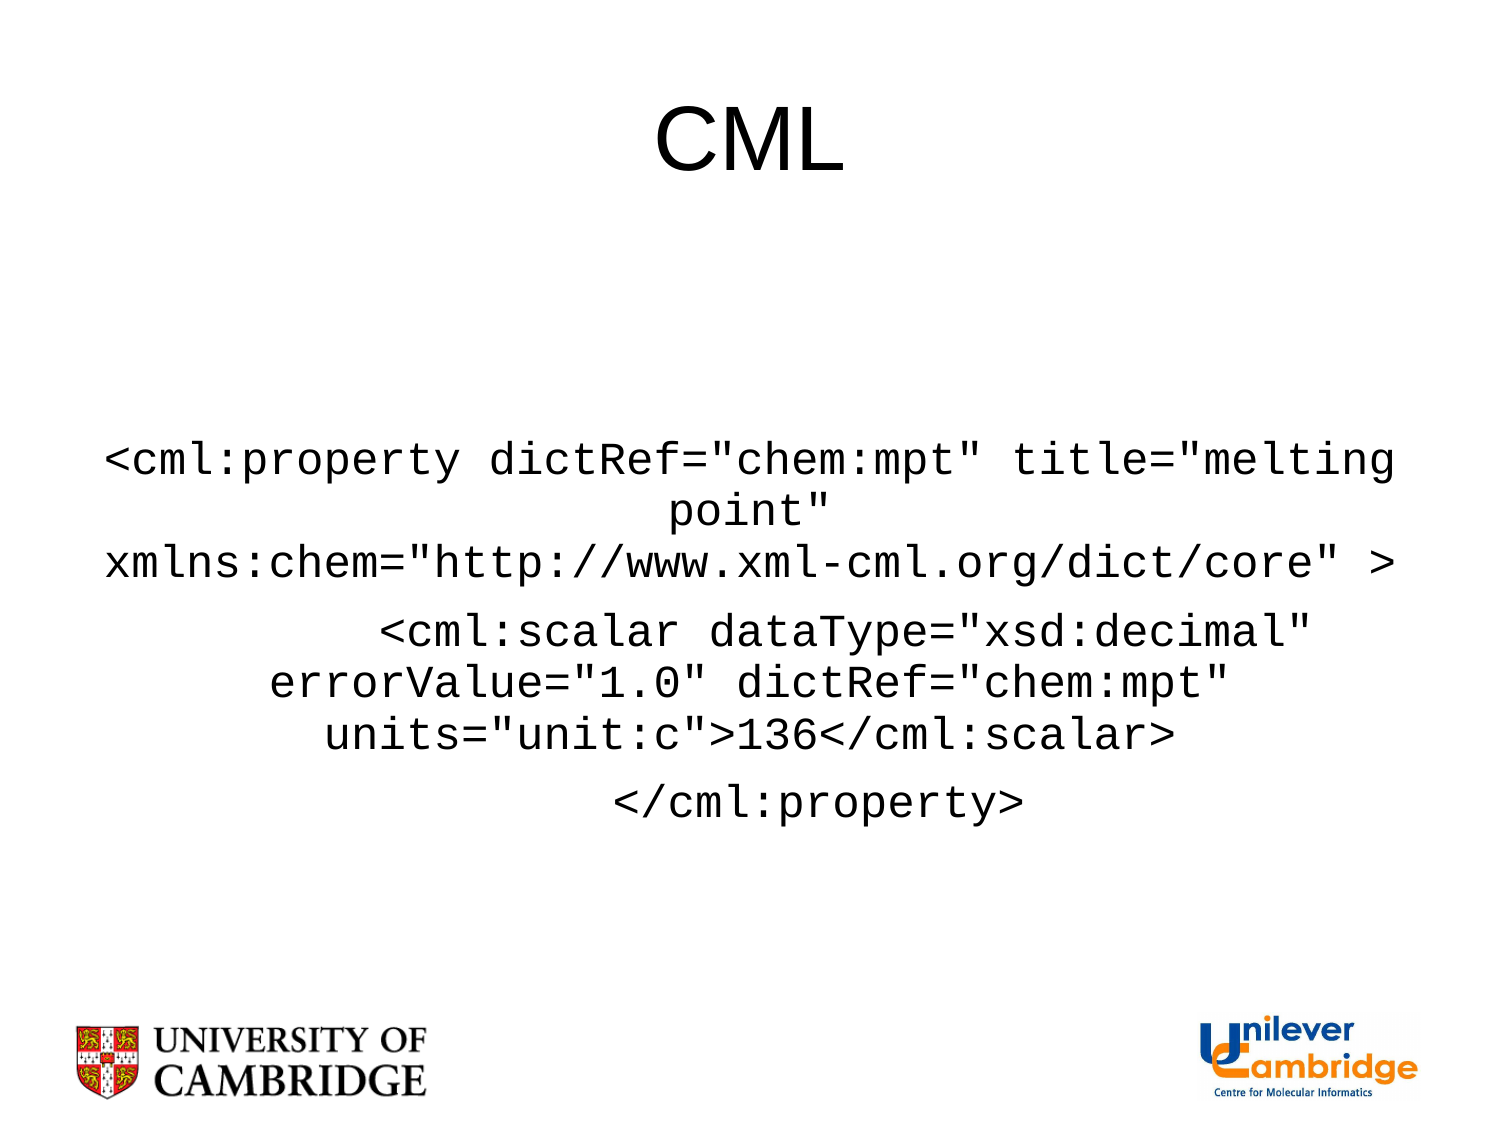

# CML
<cml:property dictRef="chem:mpt" title="melting point" xmlns:chem="http://www.xml-cml.org/dict/core" >
 <cml:scalar dataType="xsd:decimal" errorValue="1.0" dictRef="chem:mpt" units="unit:c">136</cml:scalar>
 </cml:property>